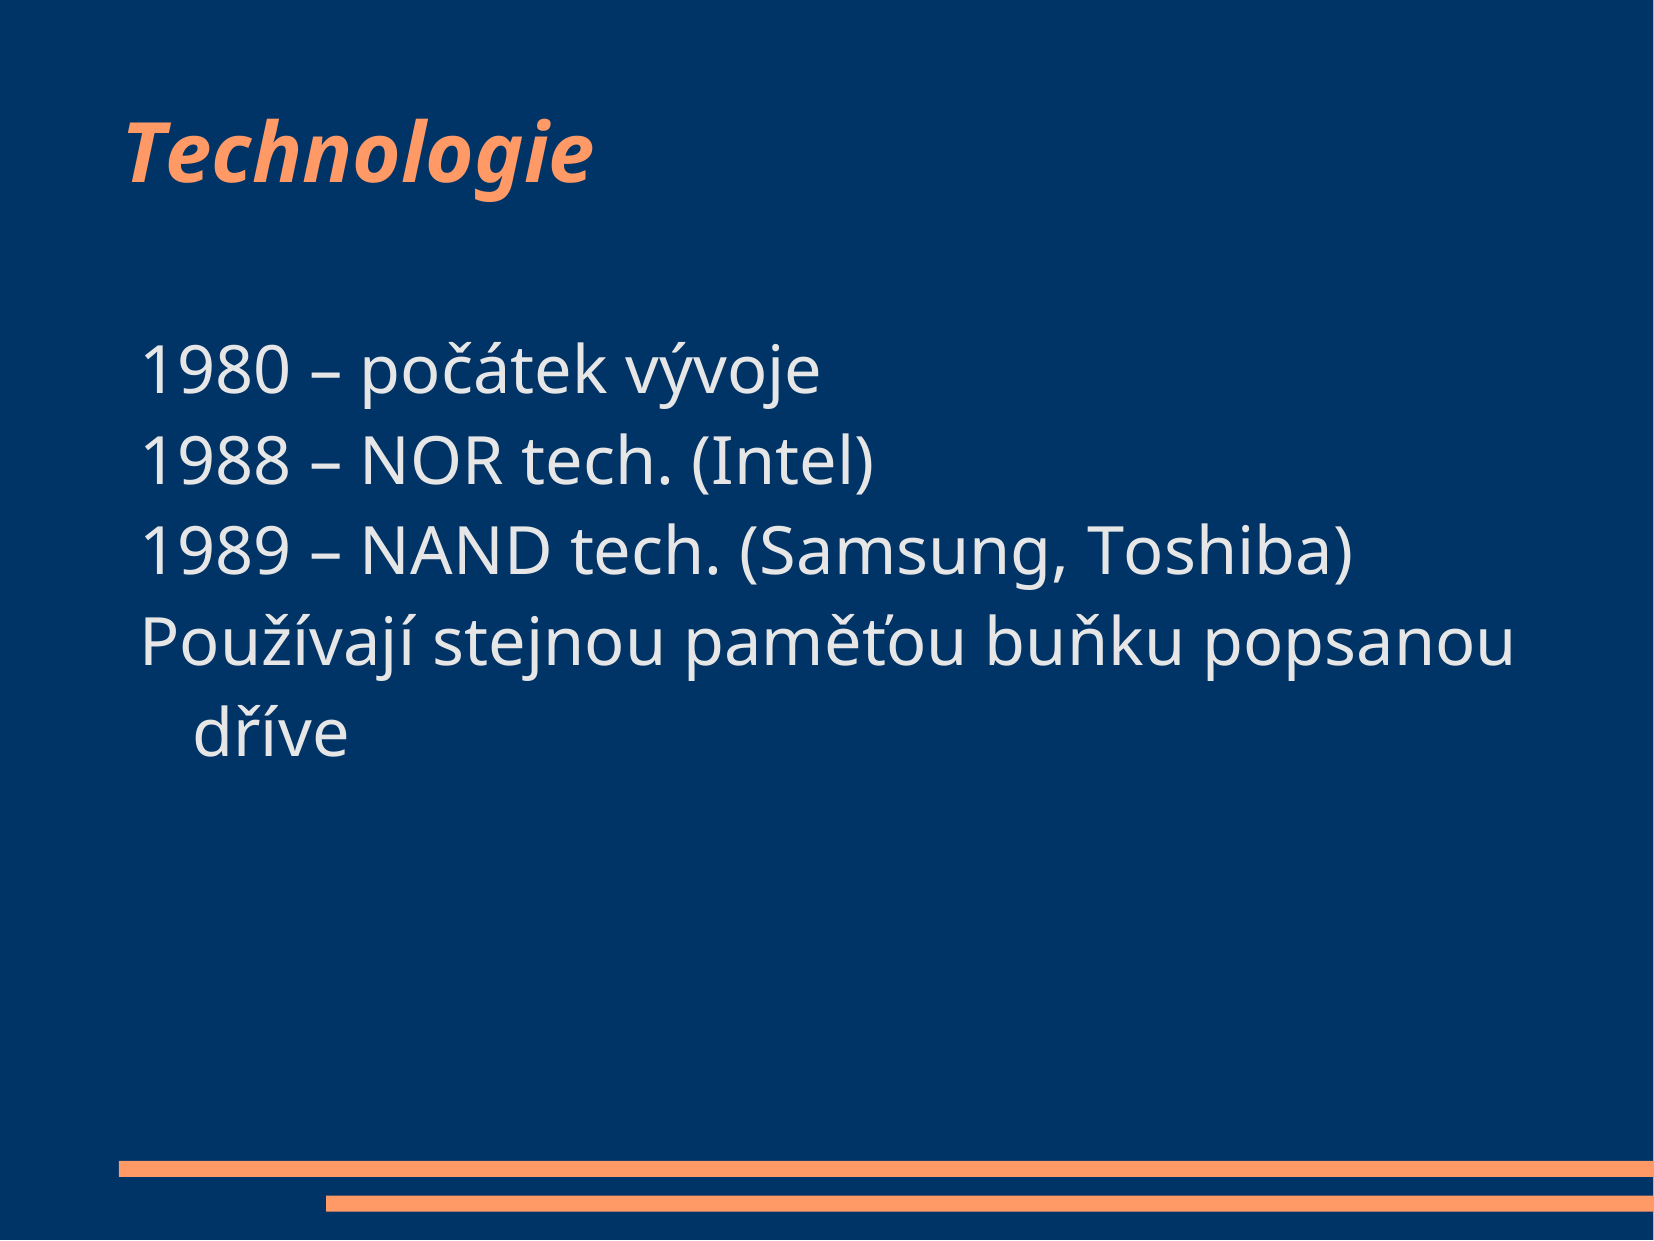

# Technologie
1980 – počátek vývoje
1988 – NOR tech. (Intel)
1989 – NAND tech. (Samsung, Toshiba)
Používají stejnou paměťou buňku popsanou dříve